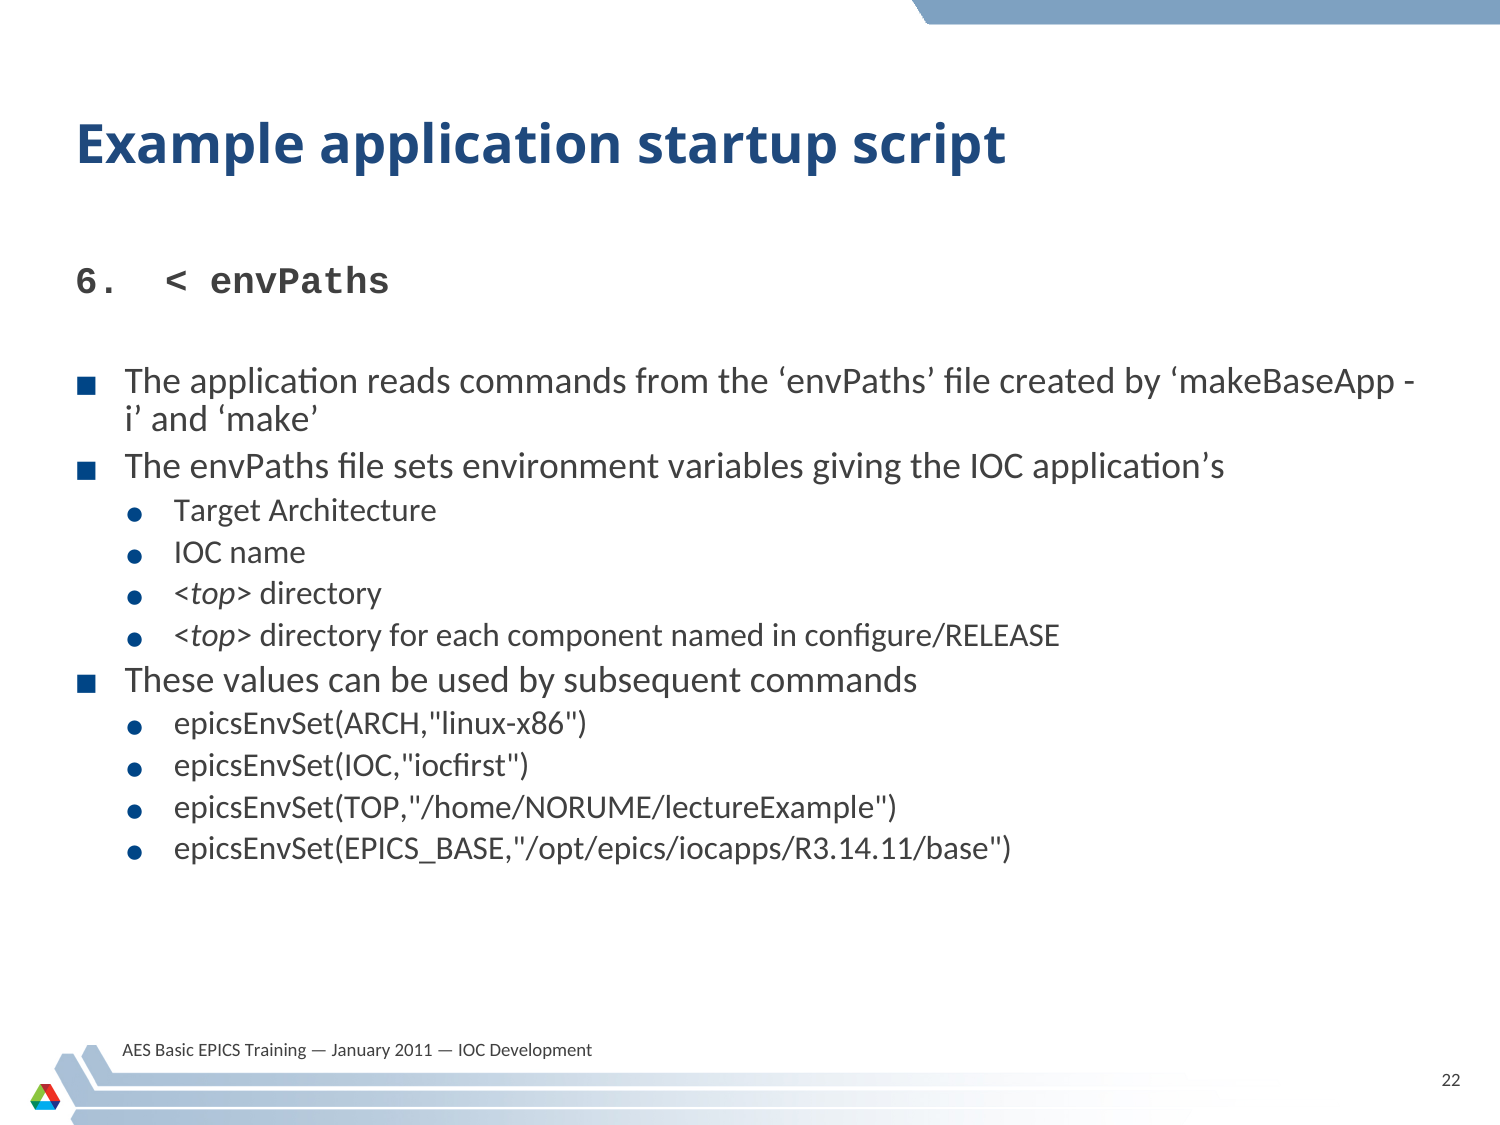

# Example application startup script
6. < envPaths
The application reads commands from the ‘envPaths’ file created by ‘makeBaseApp -i’ and ‘make’
The envPaths file sets environment variables giving the IOC application’s
Target Architecture
IOC name
<top> directory
<top> directory for each component named in configure/RELEASE
These values can be used by subsequent commands
epicsEnvSet(ARCH,"linux-x86")
epicsEnvSet(IOC,"iocfirst")
epicsEnvSet(TOP,"/home/NORUME/lectureExample")
epicsEnvSet(EPICS_BASE,"/opt/epics/iocapps/R3.14.11/base")
AES Basic EPICS Training — January 2011 — IOC Development
22